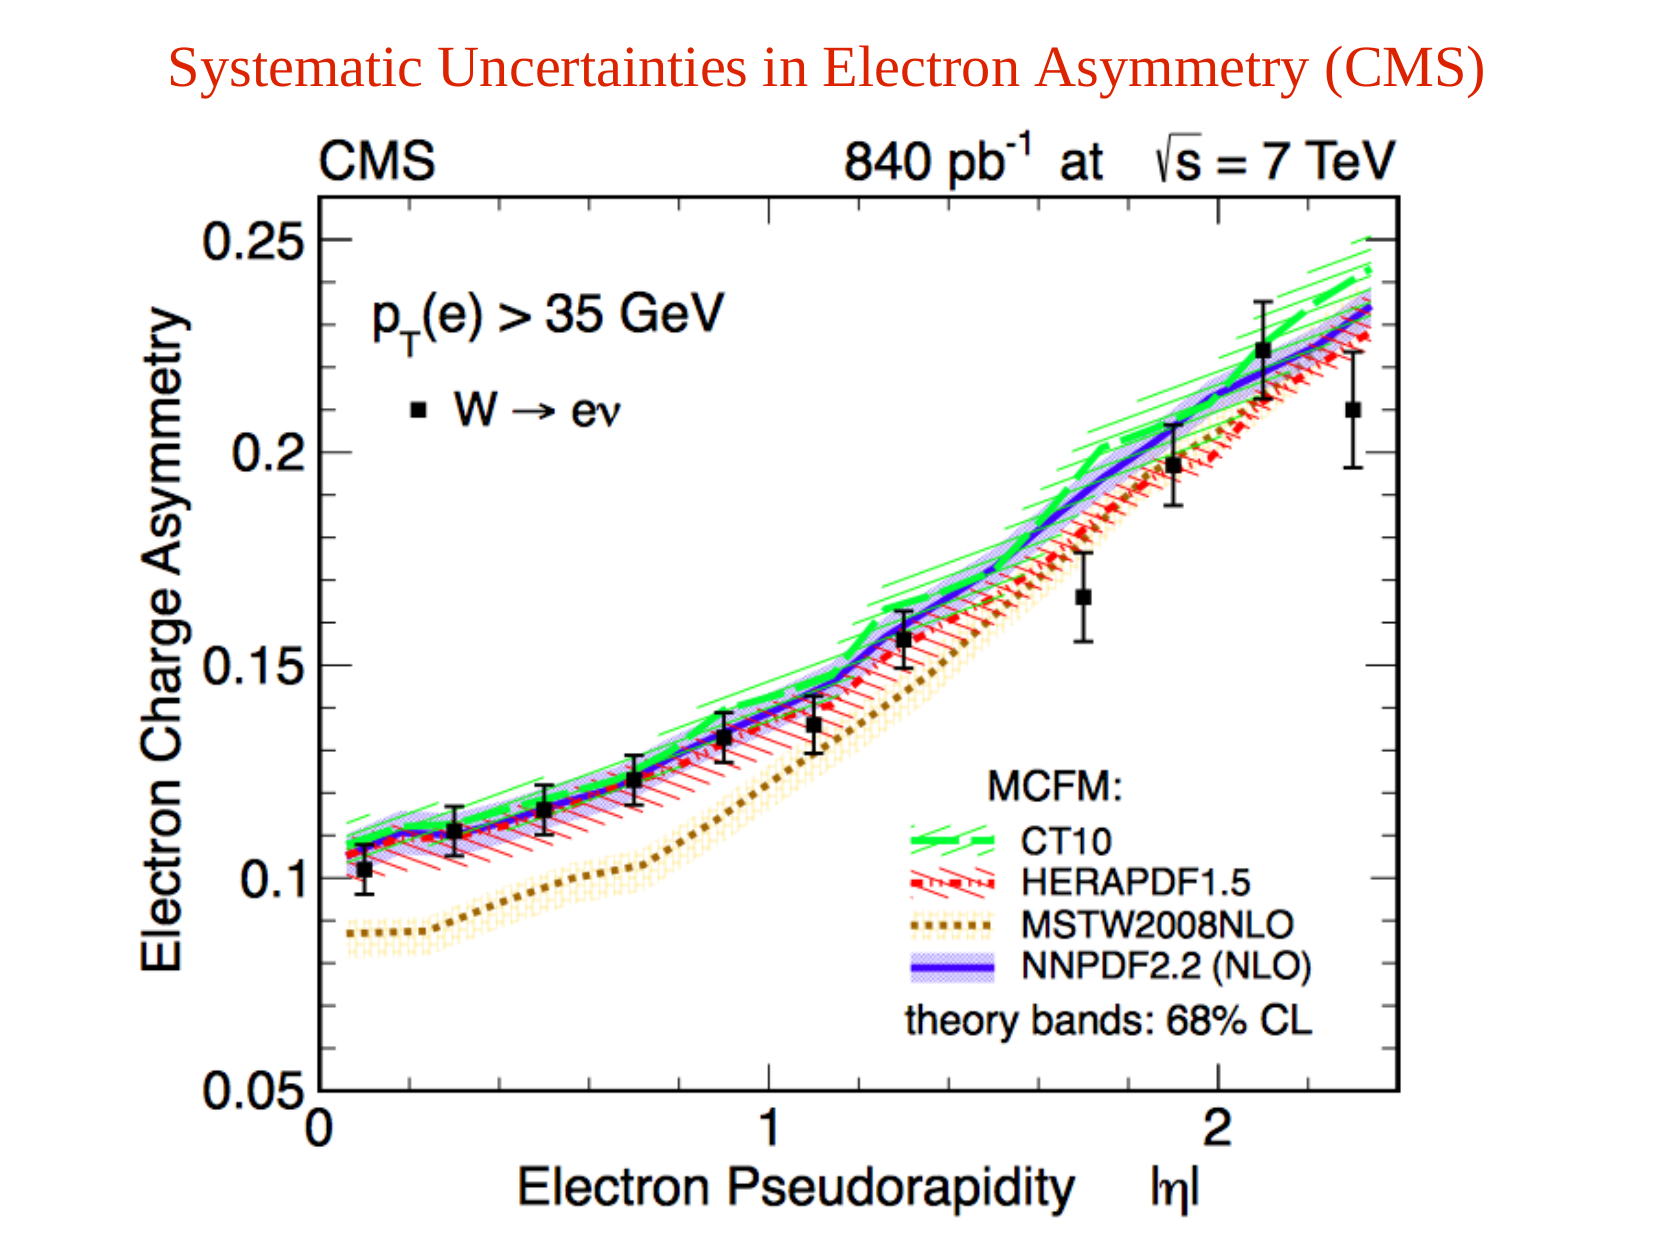

# Systematic Uncertainties in Electron Asymmetry (CMS)